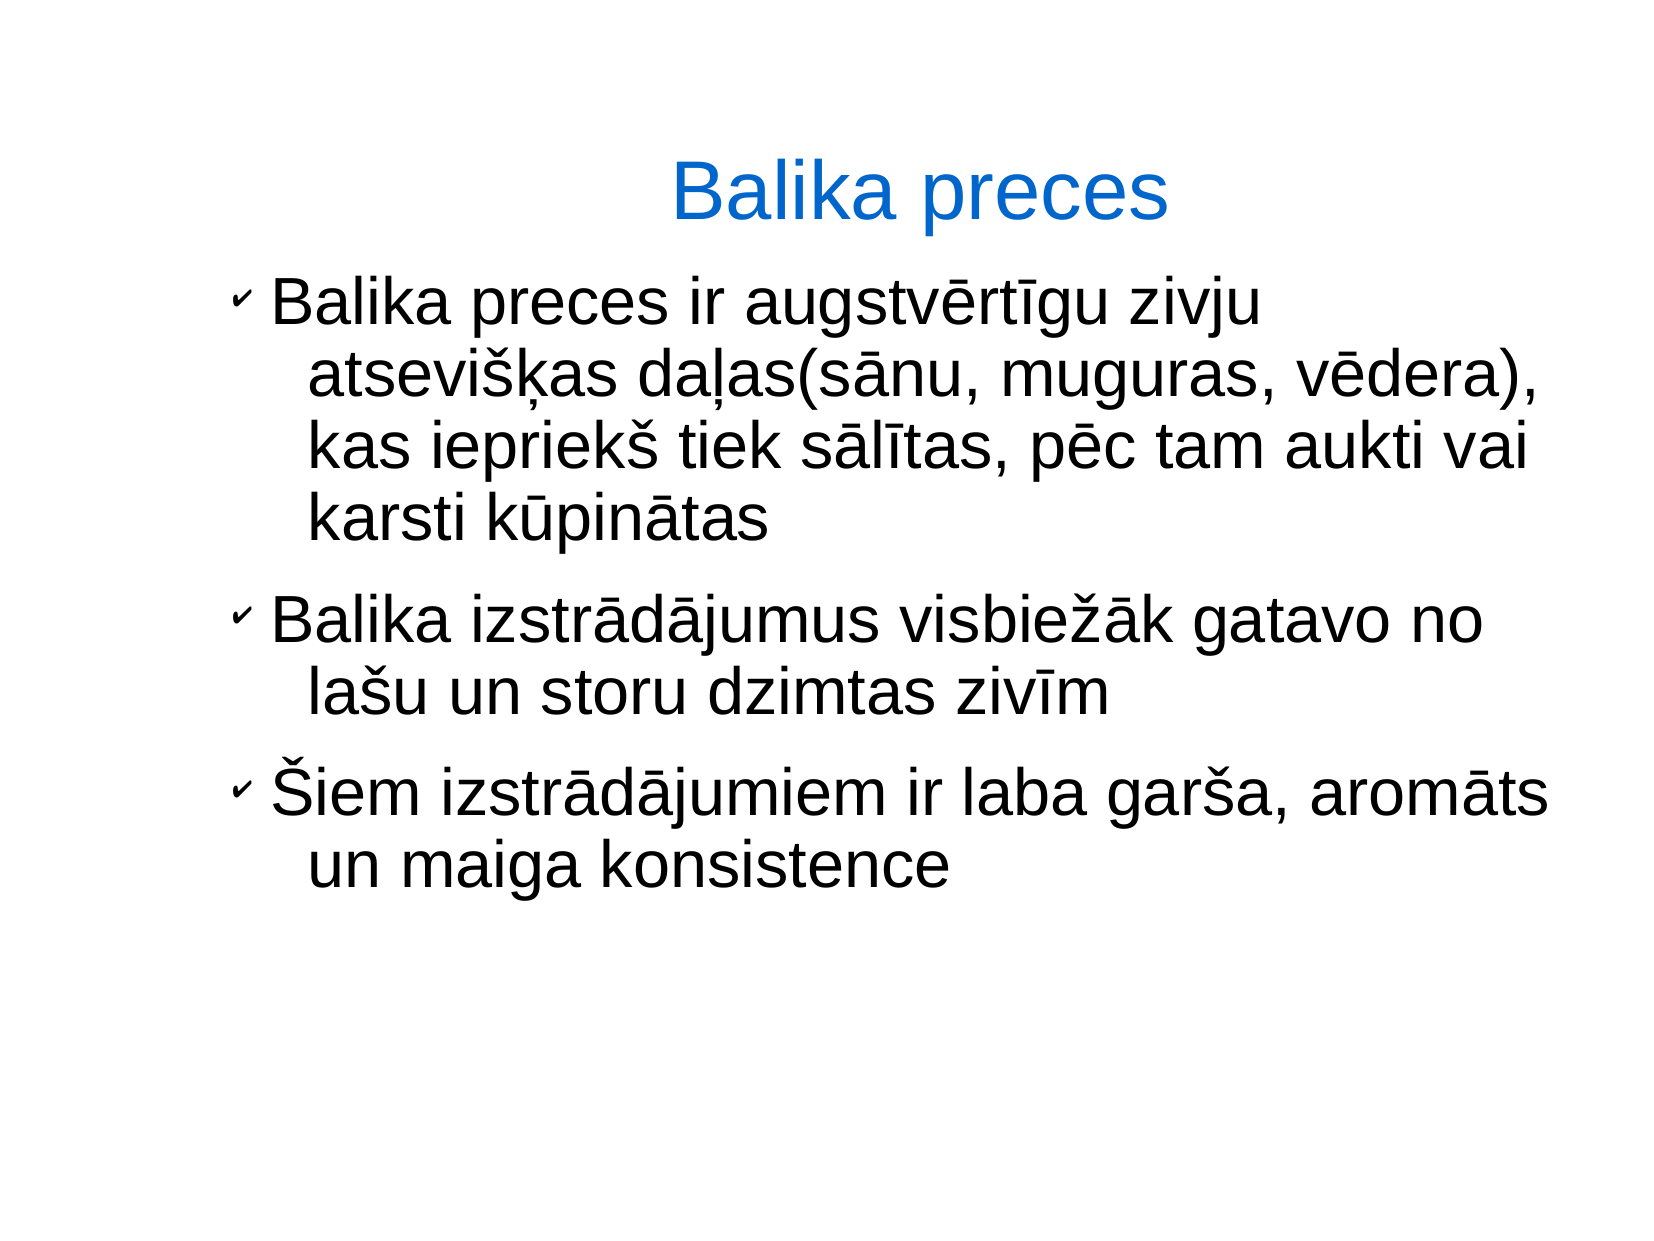

Balika preces
Balika preces ir augstvērtīgu zivju atsevišķas daļas(sānu, muguras, vēdera), kas iepriekš tiek sālītas, pēc tam aukti vai karsti kūpinātas
Balika izstrādājumus visbiežāk gatavo no lašu un storu dzimtas zivīm
Šiem izstrādājumiem ir laba garša, aromāts un maiga konsistence
#